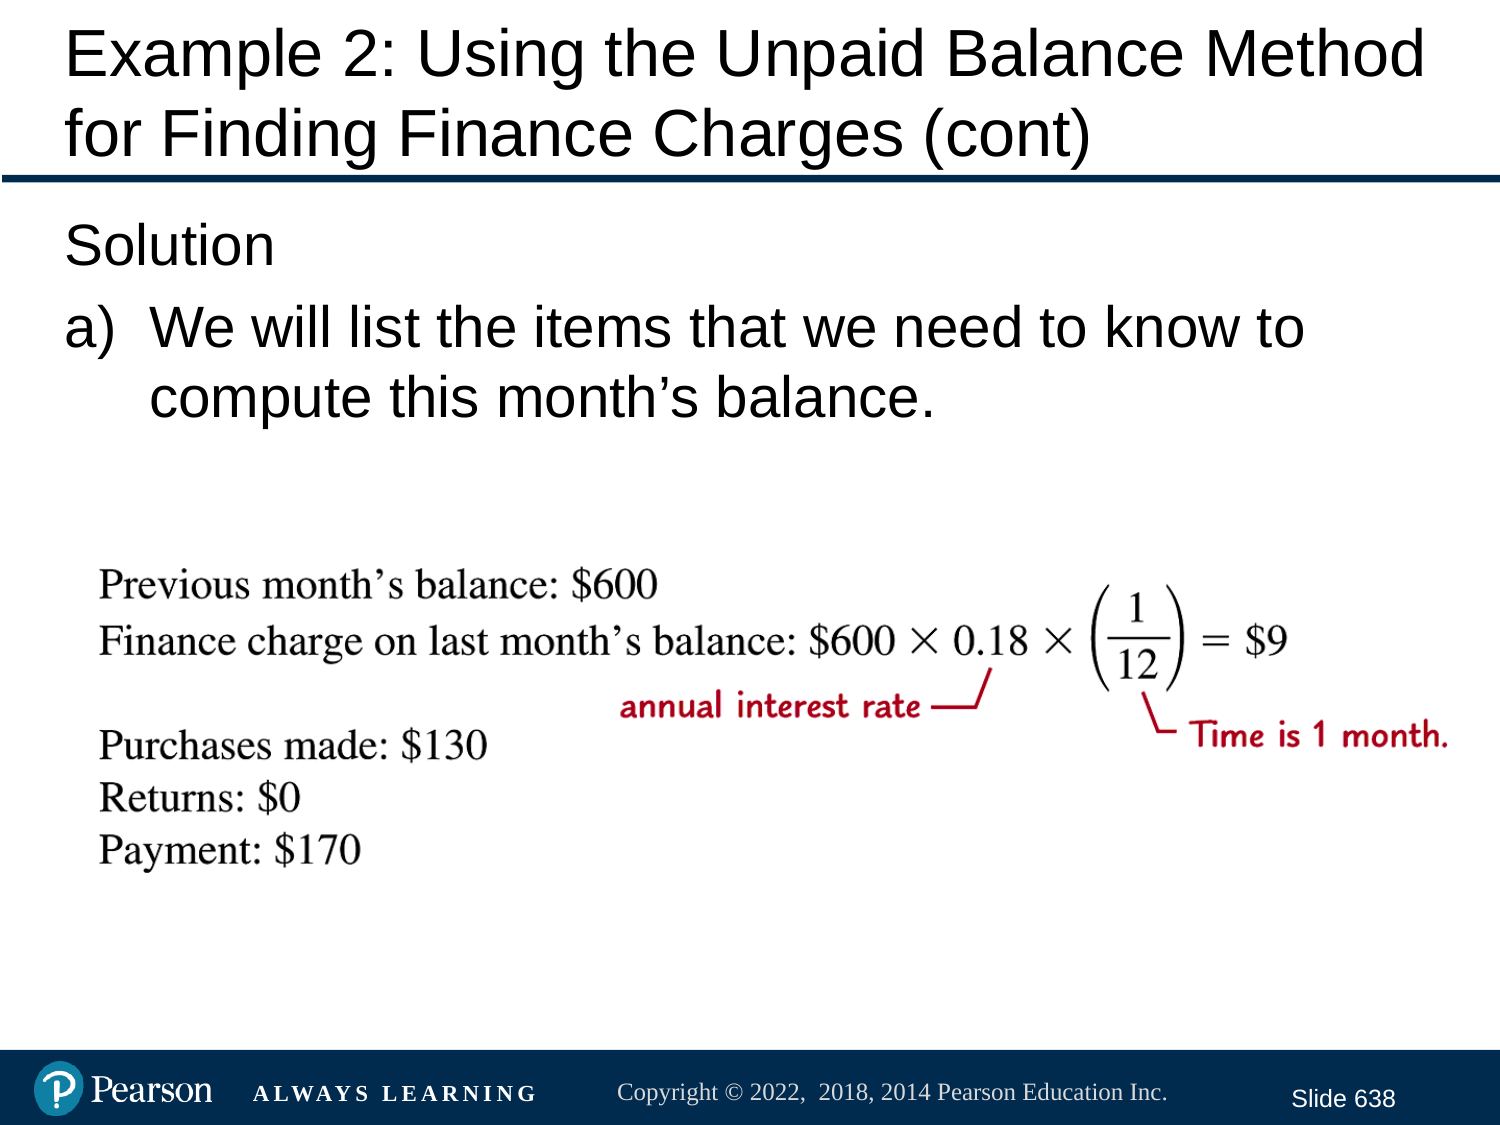

# Example 2: Using the Unpaid Balance Method for Finding Finance Charges (cont)
Solution
We will list the items that we need to know to compute this month’s balance.